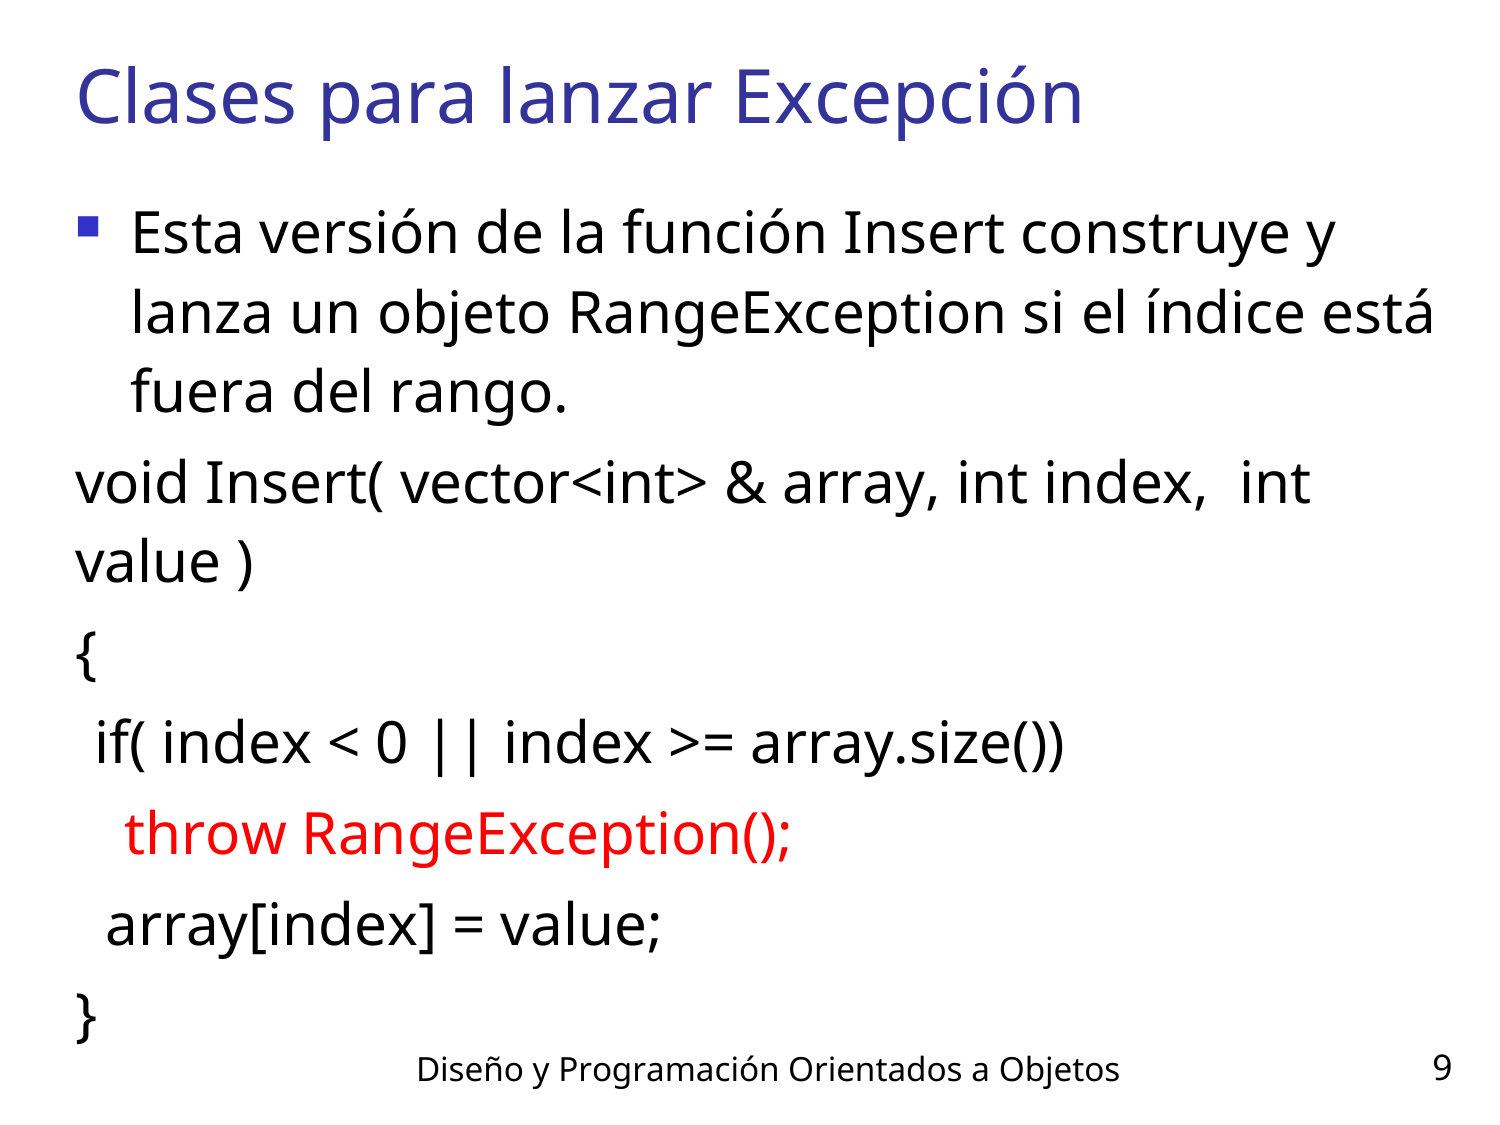

Clases para lanzar Excepción
# Esta versión de la función Insert construye y lanza un objeto RangeException si el índice está fuera del rango.
void Insert( vector<int> & array, int index, int value )‏
{
	if( index < 0 || index >= array.size())‏
	 throw RangeException();
 array[index] = value;
}
Diseño y Programación Orientados a Objetos
9